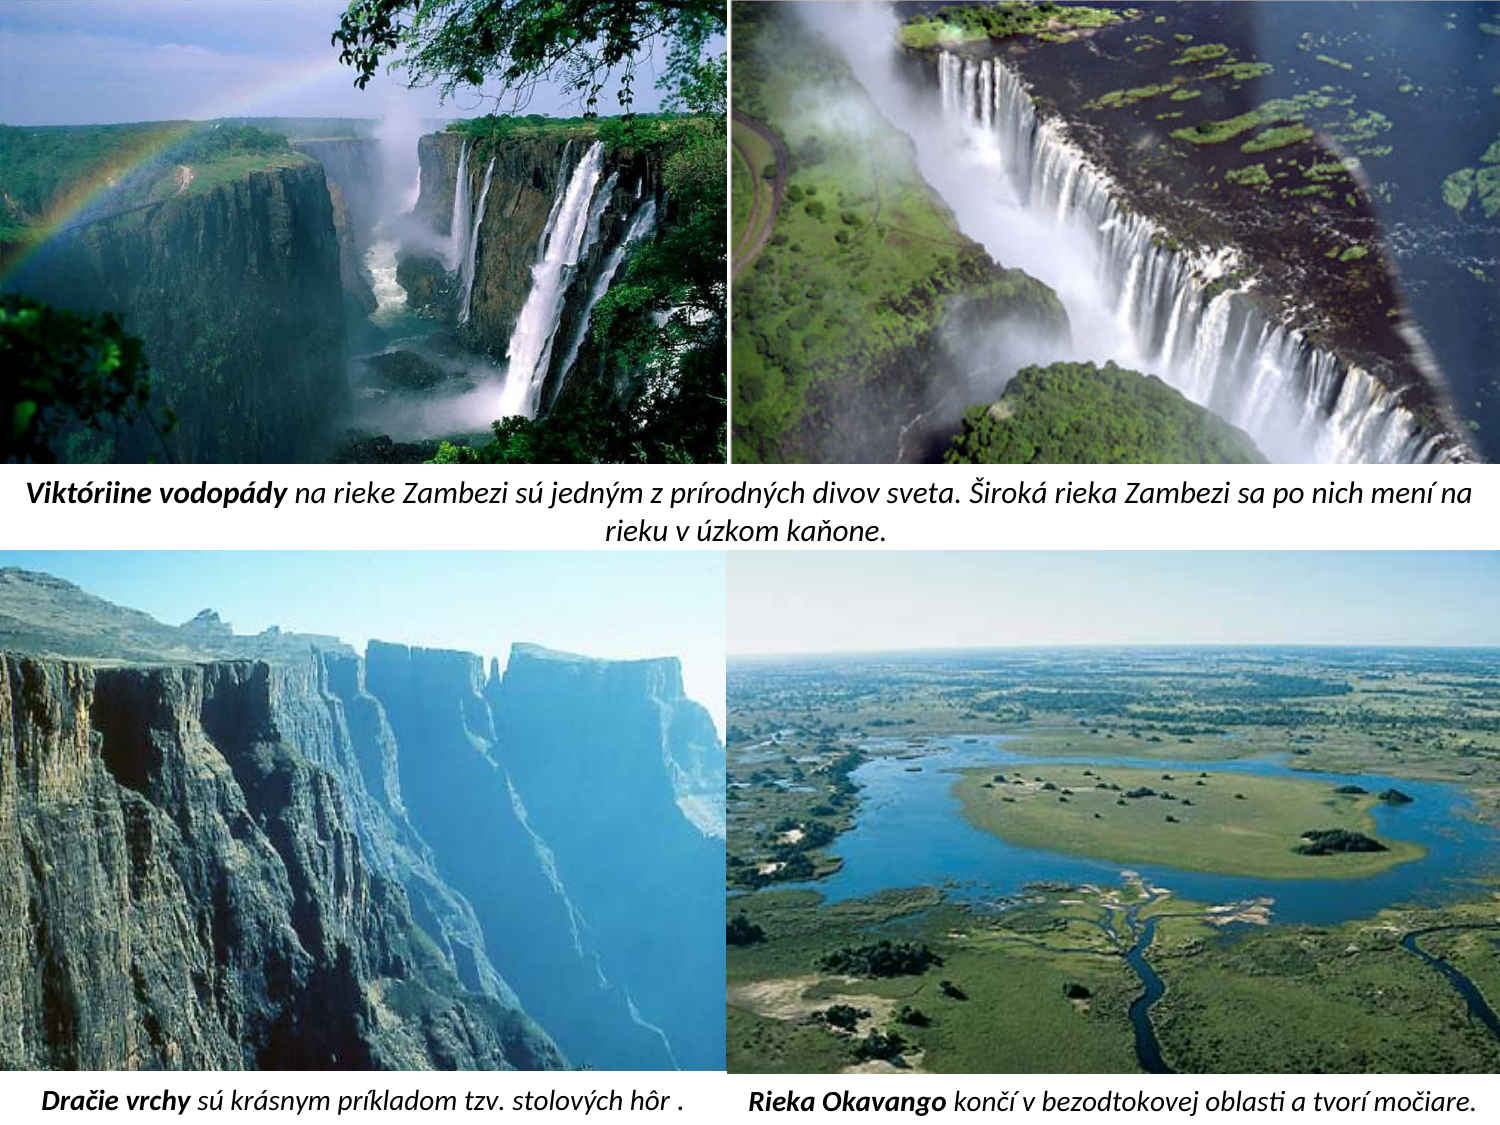

Viktóriine vodopády na rieke Zambezi sú jedným z prírodných divov sveta. Široká rieka Zambezi sa po nich mení na rieku v úzkom kaňone.
Dračie vrchy sú krásnym príkladom tzv. stolových hôr .
Rieka Okavango končí v bezodtokovej oblasti a tvorí močiare.